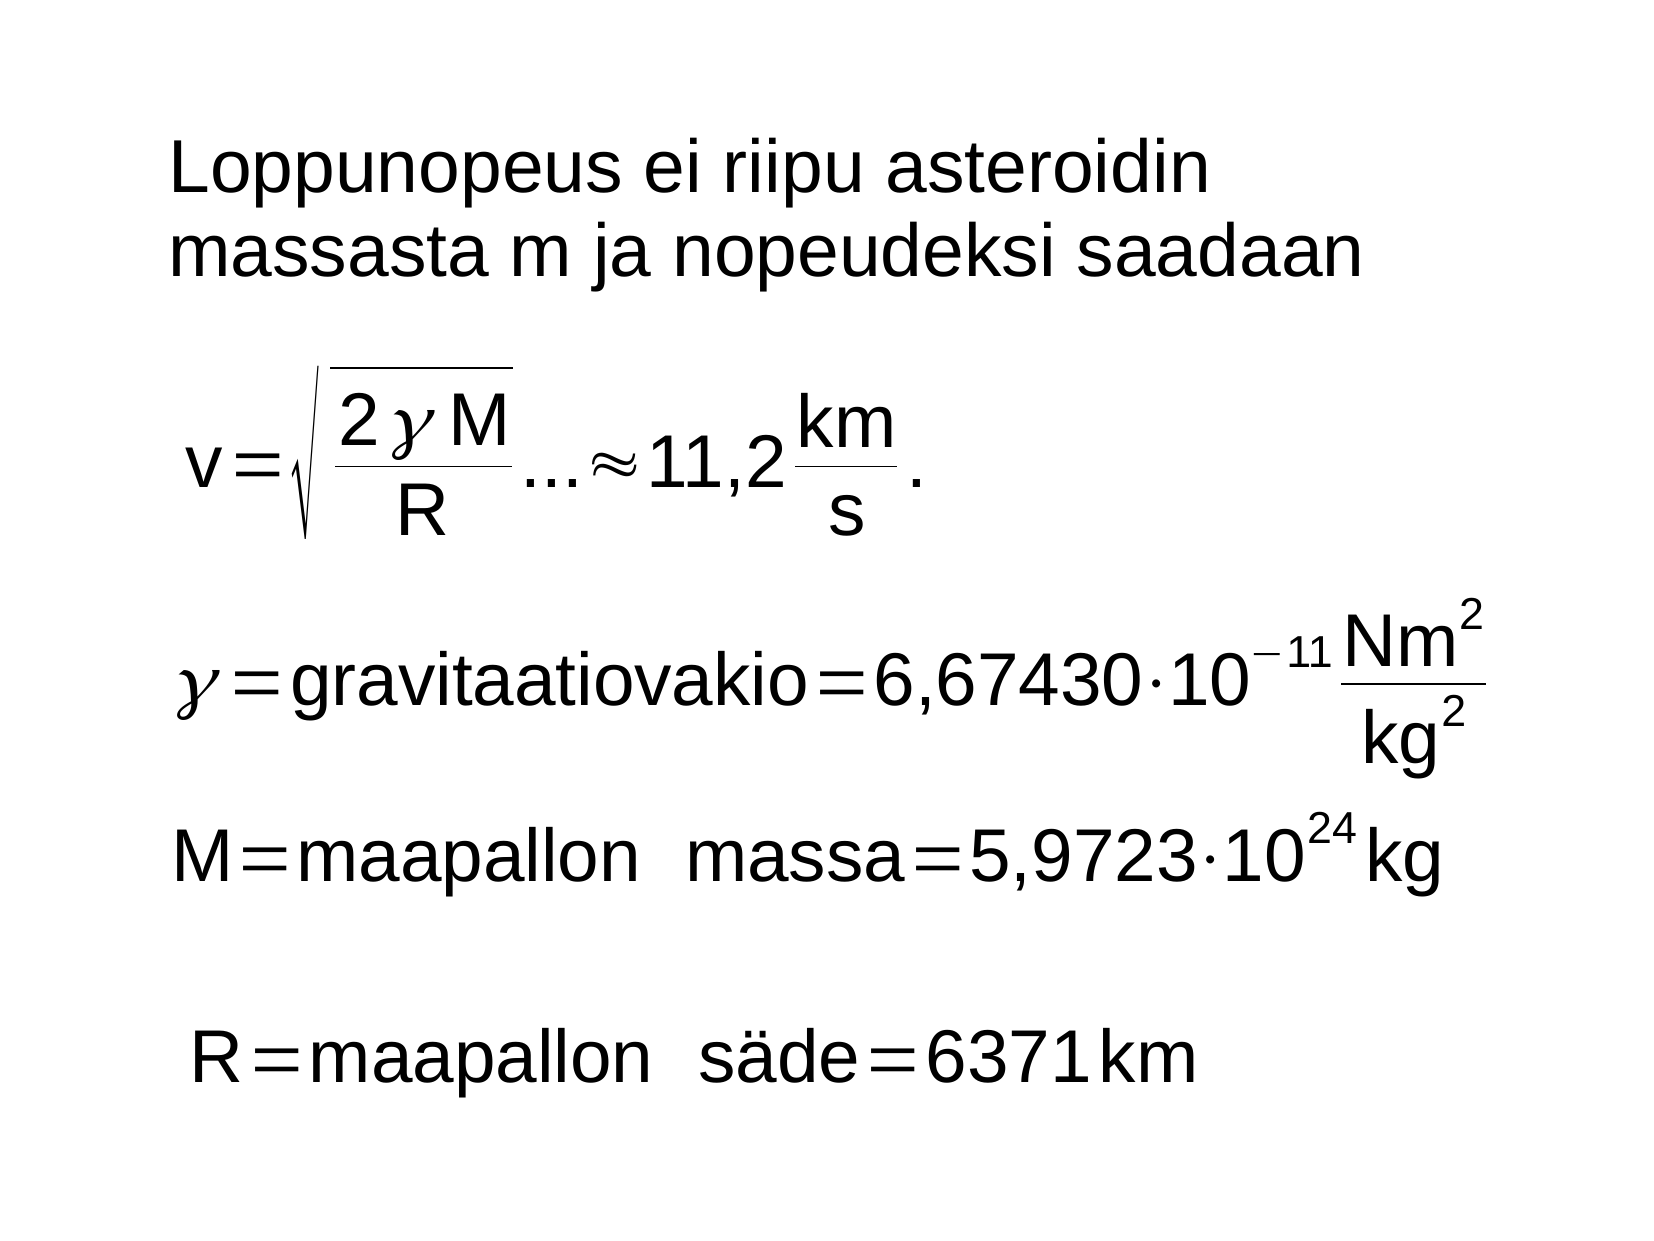

Loppunopeus ei riipu asteroidin
massasta m ja nopeudeksi saadaan